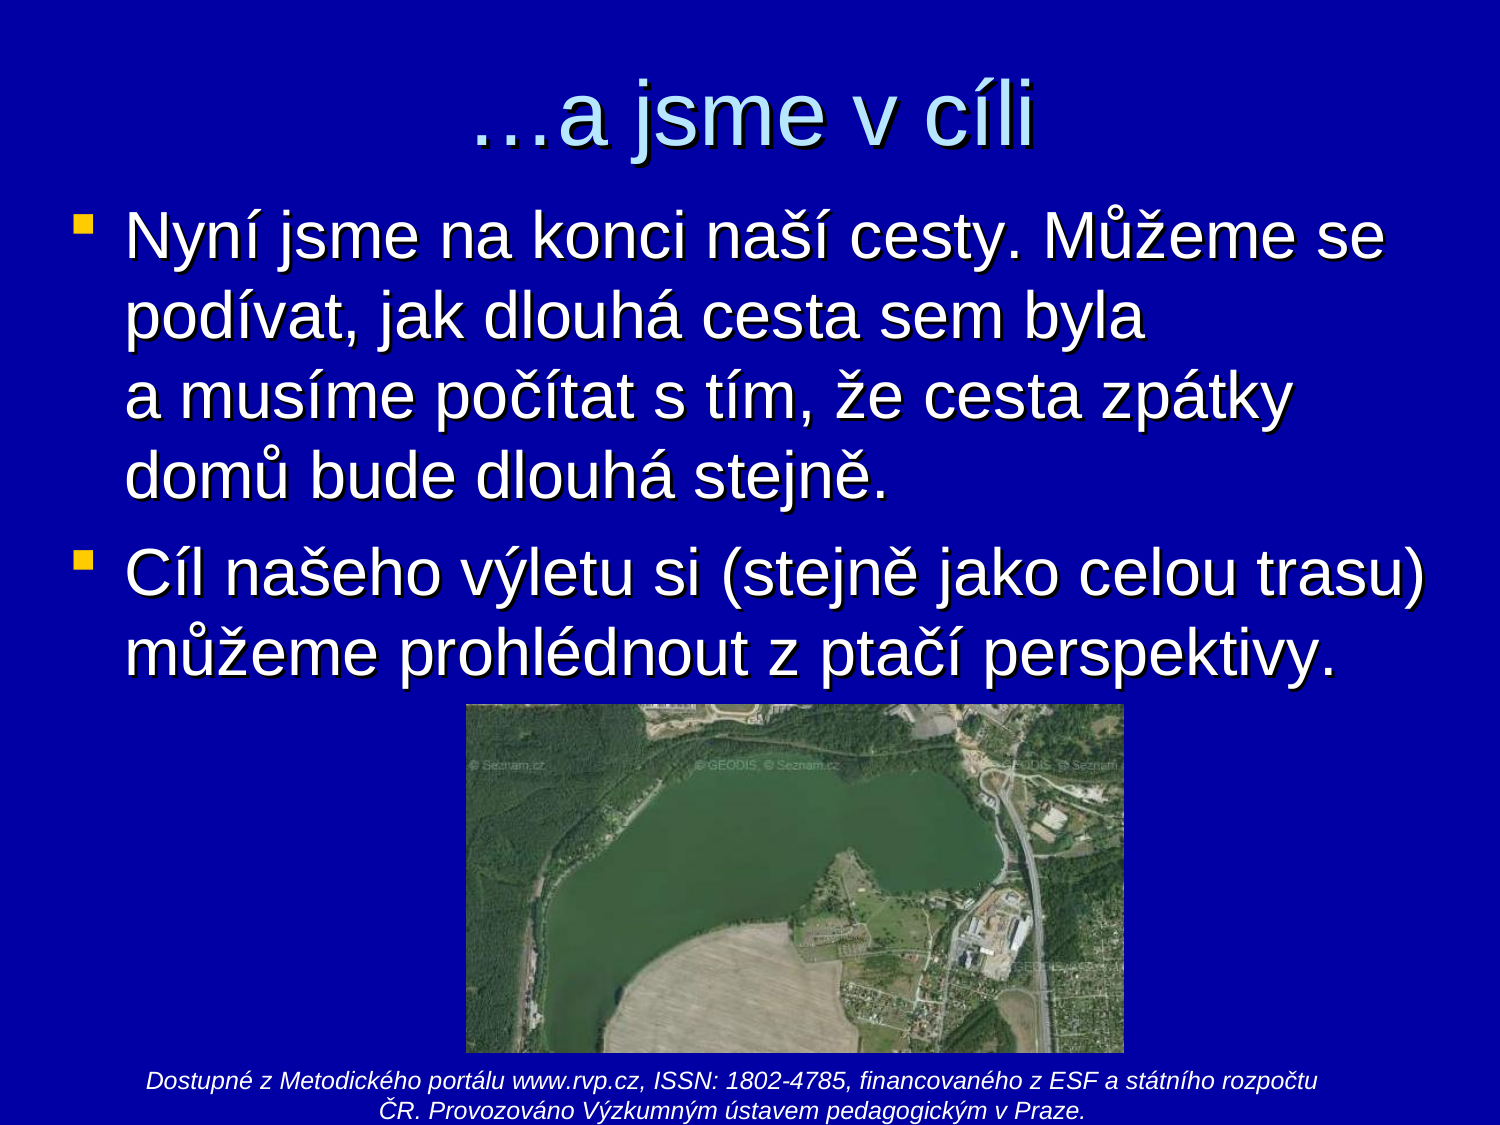

# …a jsme v cíli
Nyní jsme na konci naší cesty. Můžeme se podívat, jak dlouhá cesta sem byla
a musíme počítat s tím, že cesta zpátky domů bude dlouhá stejně.
Cíl našeho výletu si (stejně jako celou trasu) můžeme prohlédnout z ptačí perspektivy.
Dostupné z Metodického portálu www.rvp.cz, ISSN: 1802-4785, financovaného z ESF a státního rozpočtu ČR. Provozováno Výzkumným ústavem pedagogickým v Praze.